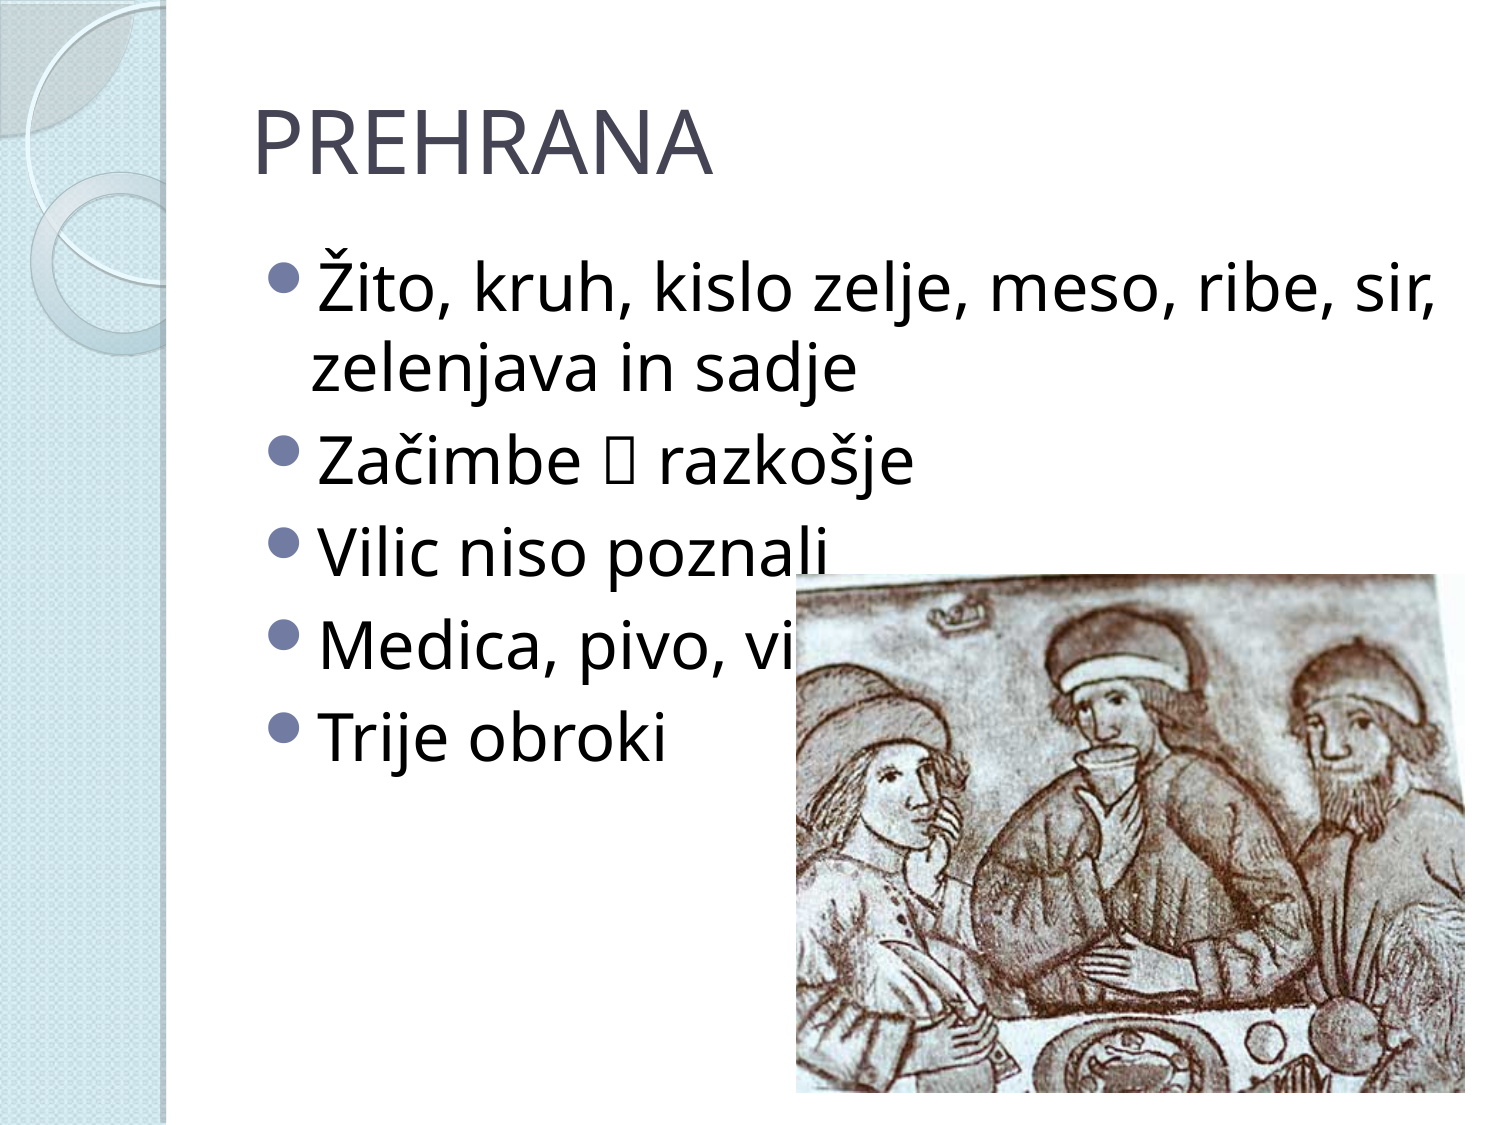

# PREHRANA
Žito, kruh, kislo zelje, meso, ribe, sir, zelenjava in sadje
Začimbe  razkošje
Vilic niso poznali
Medica, pivo, vino
Trije obroki